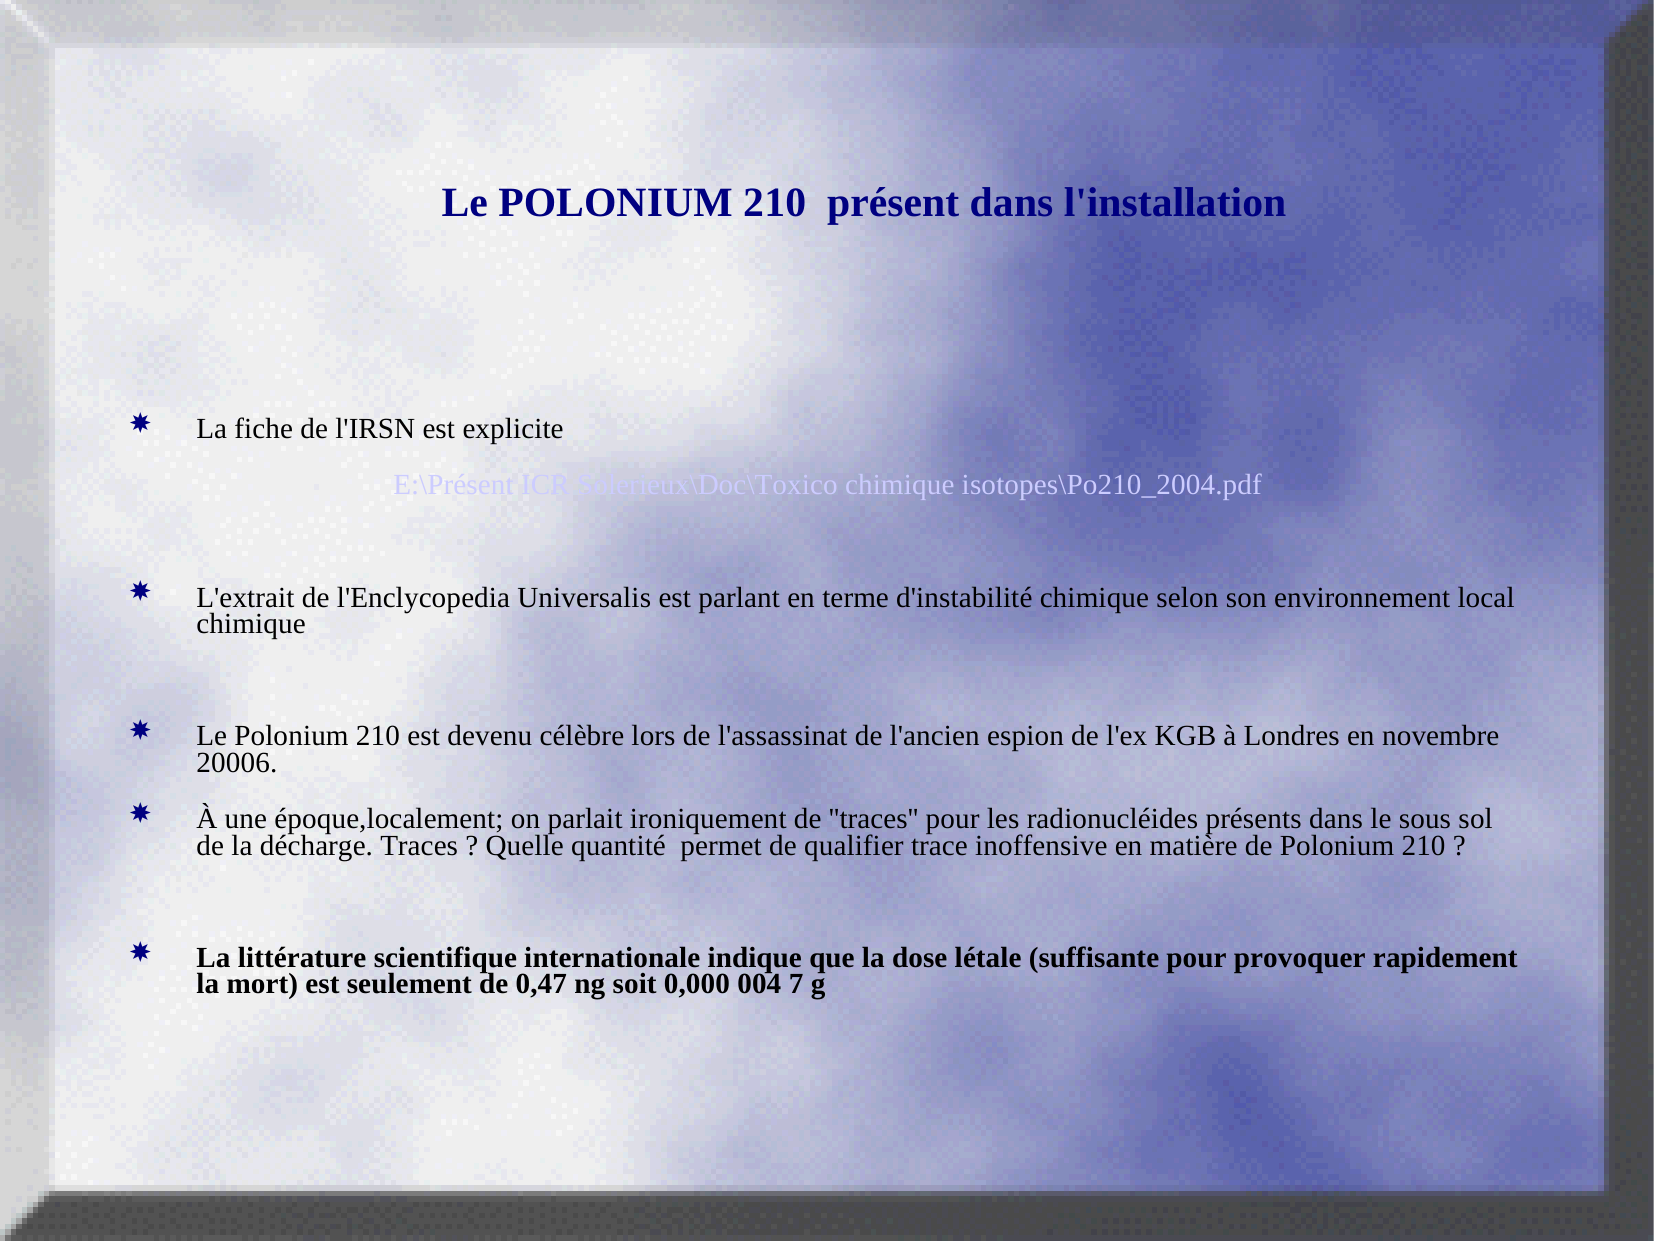

# Le POLONIUM 210 présent dans l'installation
La fiche de l'IRSN est explicite
E:\Présent ICR Solerieux\Doc\Toxico chimique isotopes\Po210_2004.pdf
L'extrait de l'Enclycopedia Universalis est parlant en terme d'instabilité chimique selon son environnement local chimique
Le Polonium 210 est devenu célèbre lors de l'assassinat de l'ancien espion de l'ex KGB à Londres en novembre 20006.
À une époque,localement; on parlait ironiquement de ''traces'' pour les radionucléides présents dans le sous sol de la décharge. Traces ? Quelle quantité permet de qualifier trace inoffensive en matière de Polonium 210 ?
La littérature scientifique internationale indique que la dose létale (suffisante pour provoquer rapidement la mort) est seulement de 0,47 ng soit 0,000 004 7 g